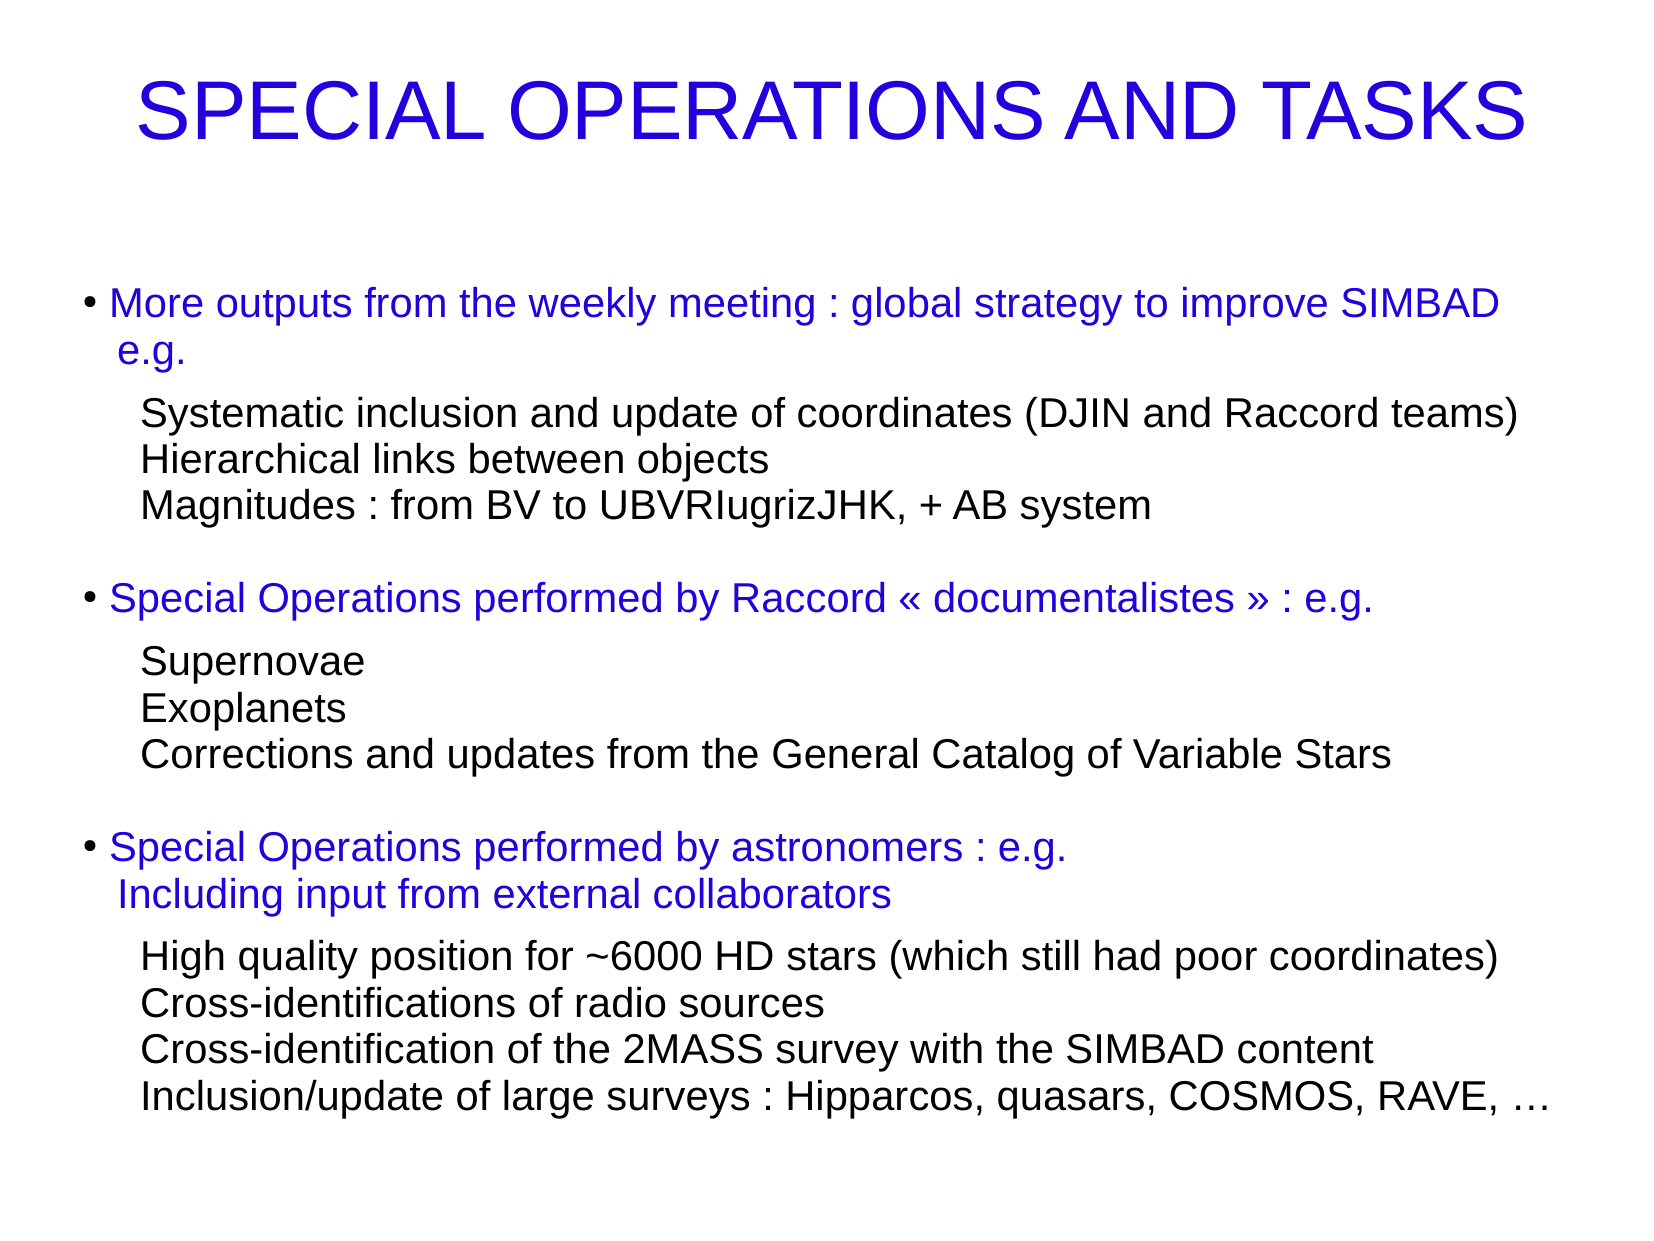

# SPECIAL OPERATIONS AND TASKS
 More outputs from the weekly meeting : global strategy to improve SIMBAD e.g.
 Systematic inclusion and update of coordinates (DJIN and Raccord teams)
 Hierarchical links between objects
 Magnitudes : from BV to UBVRIugrizJHK, + AB system
 Special Operations performed by Raccord « documentalistes » : e.g.
 Supernovae
 Exoplanets
 Corrections and updates from the General Catalog of Variable Stars
 Special Operations performed by astronomers : e.g.
 Including input from external collaborators
 High quality position for ~6000 HD stars (which still had poor coordinates)
 Cross-identifications of radio sources
 Cross-identification of the 2MASS survey with the SIMBAD content
 Inclusion/update of large surveys : Hipparcos, quasars, COSMOS, RAVE, …